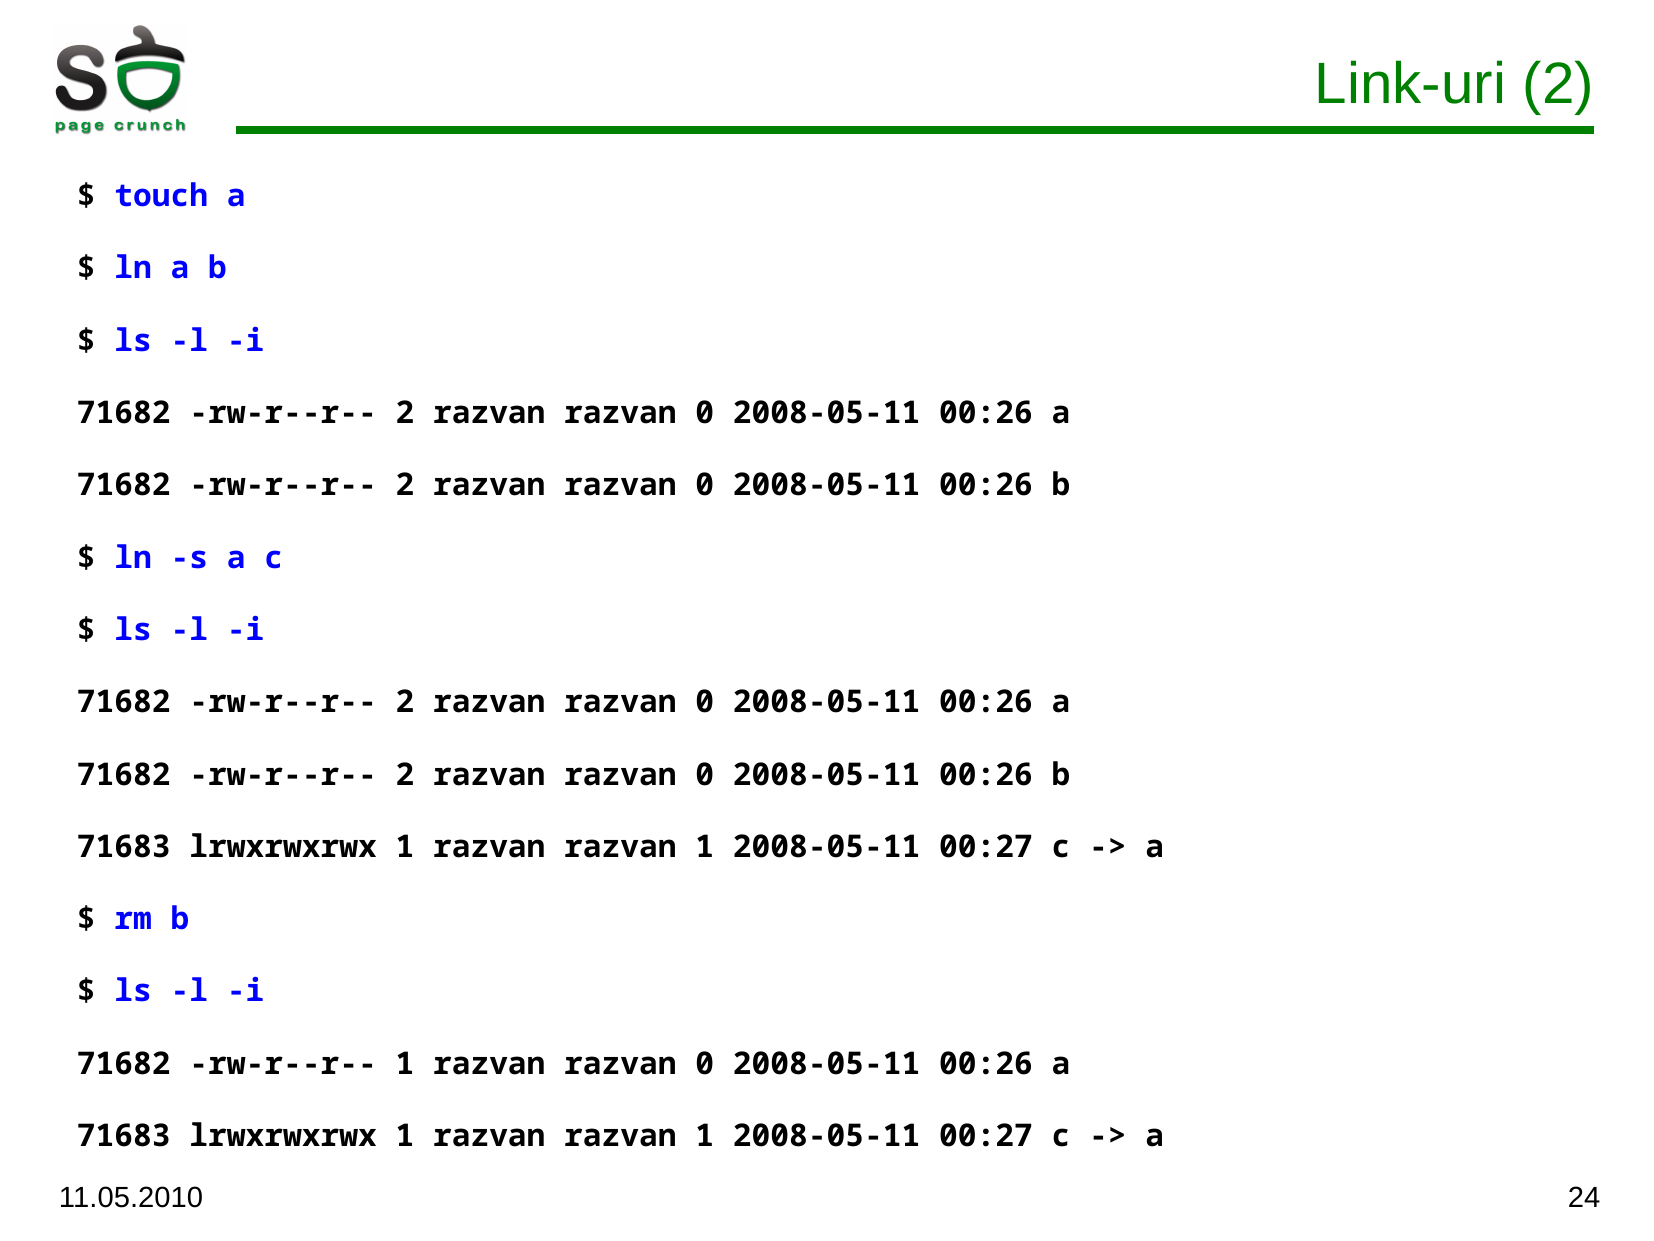

# Link-uri (2)
$ touch a
$ ln a b
$ ls -l -i
71682 -rw-r--r-- 2 razvan razvan 0 2008-05-11 00:26 a
71682 -rw-r--r-- 2 razvan razvan 0 2008-05-11 00:26 b
$ ln -s a c
$ ls -l -i
71682 -rw-r--r-- 2 razvan razvan 0 2008-05-11 00:26 a
71682 -rw-r--r-- 2 razvan razvan 0 2008-05-11 00:26 b
71683 lrwxrwxrwx 1 razvan razvan 1 2008-05-11 00:27 c -> a
$ rm b
$ ls -l -i
71682 -rw-r--r-- 1 razvan razvan 0 2008-05-11 00:26 a
71683 lrwxrwxrwx 1 razvan razvan 1 2008-05-11 00:27 c -> a
11.05.2010
24